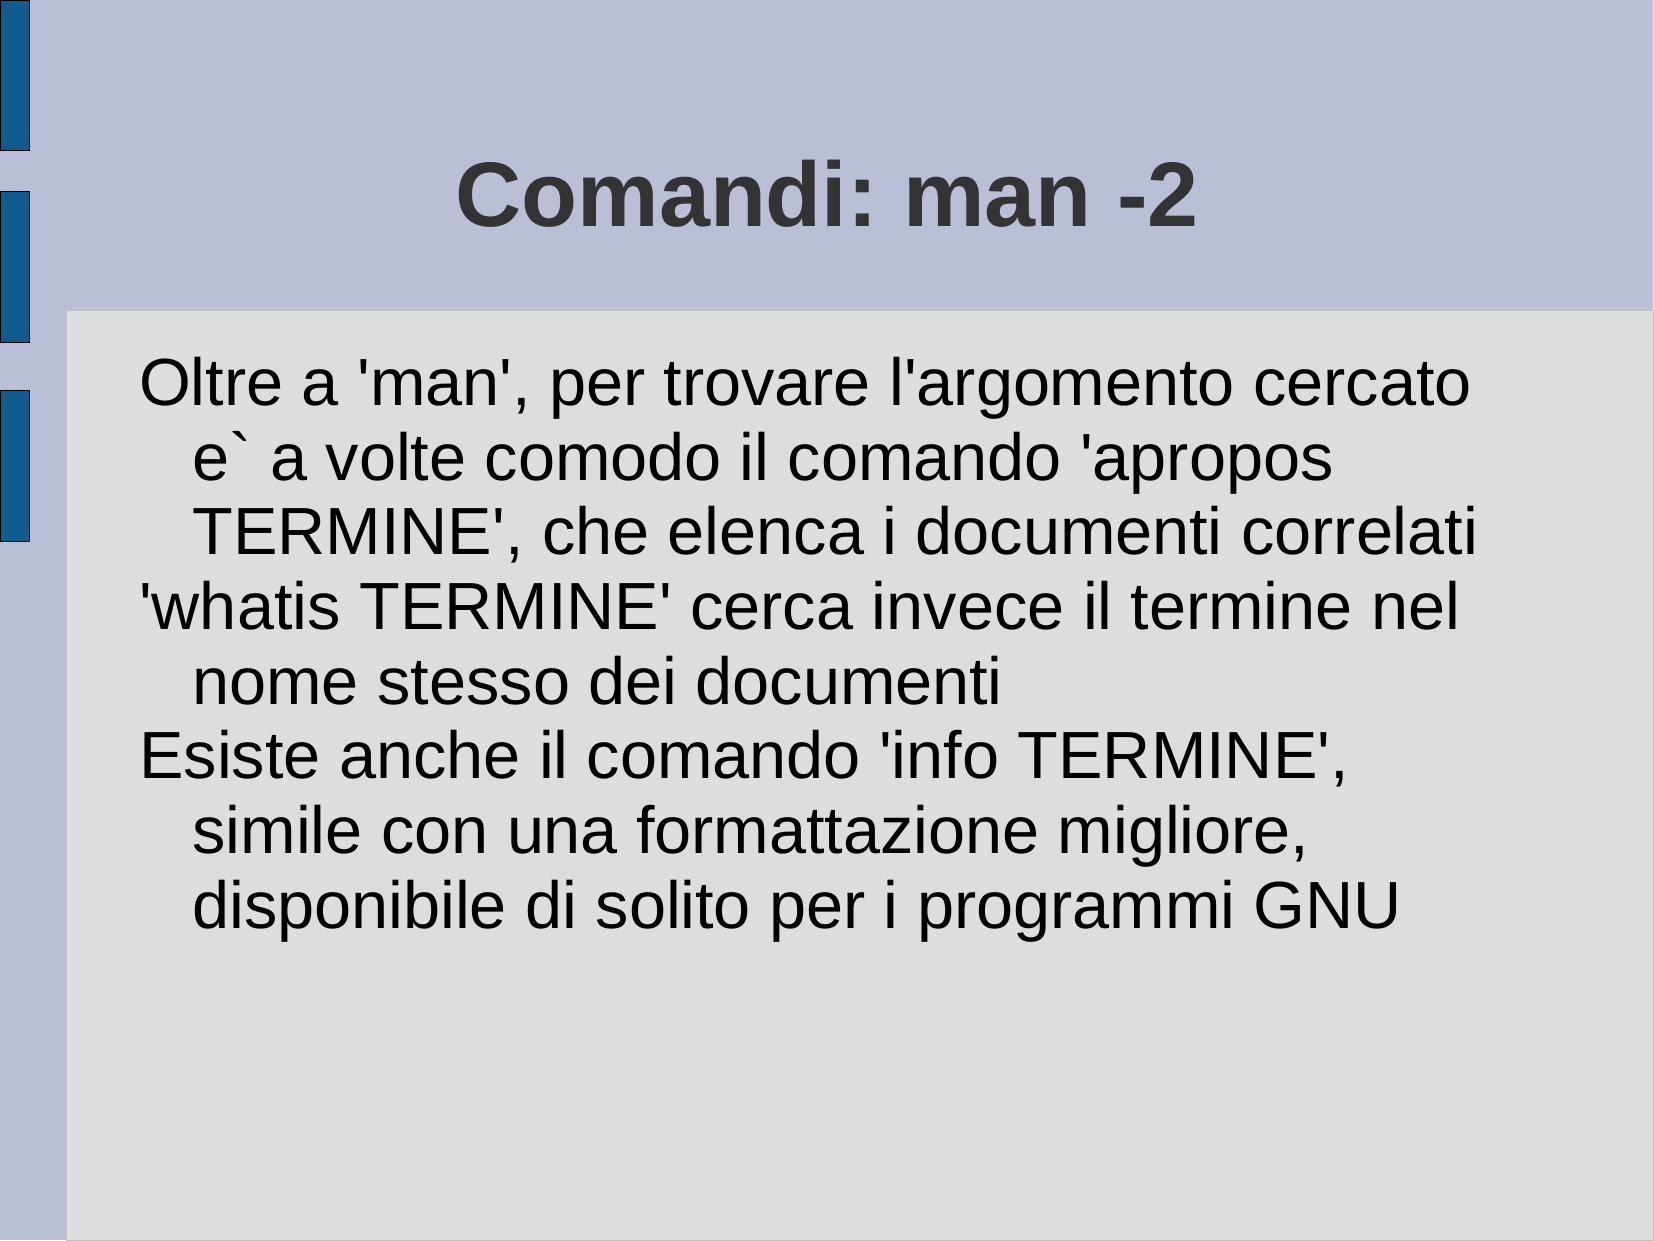

# Comandi: man -2
Oltre a 'man', per trovare l'argomento cercato e` a volte comodo il comando 'apropos TERMINE', che elenca i documenti correlati
'whatis TERMINE' cerca invece il termine nel nome stesso dei documenti
Esiste anche il comando 'info TERMINE', simile con una formattazione migliore, disponibile di solito per i programmi GNU